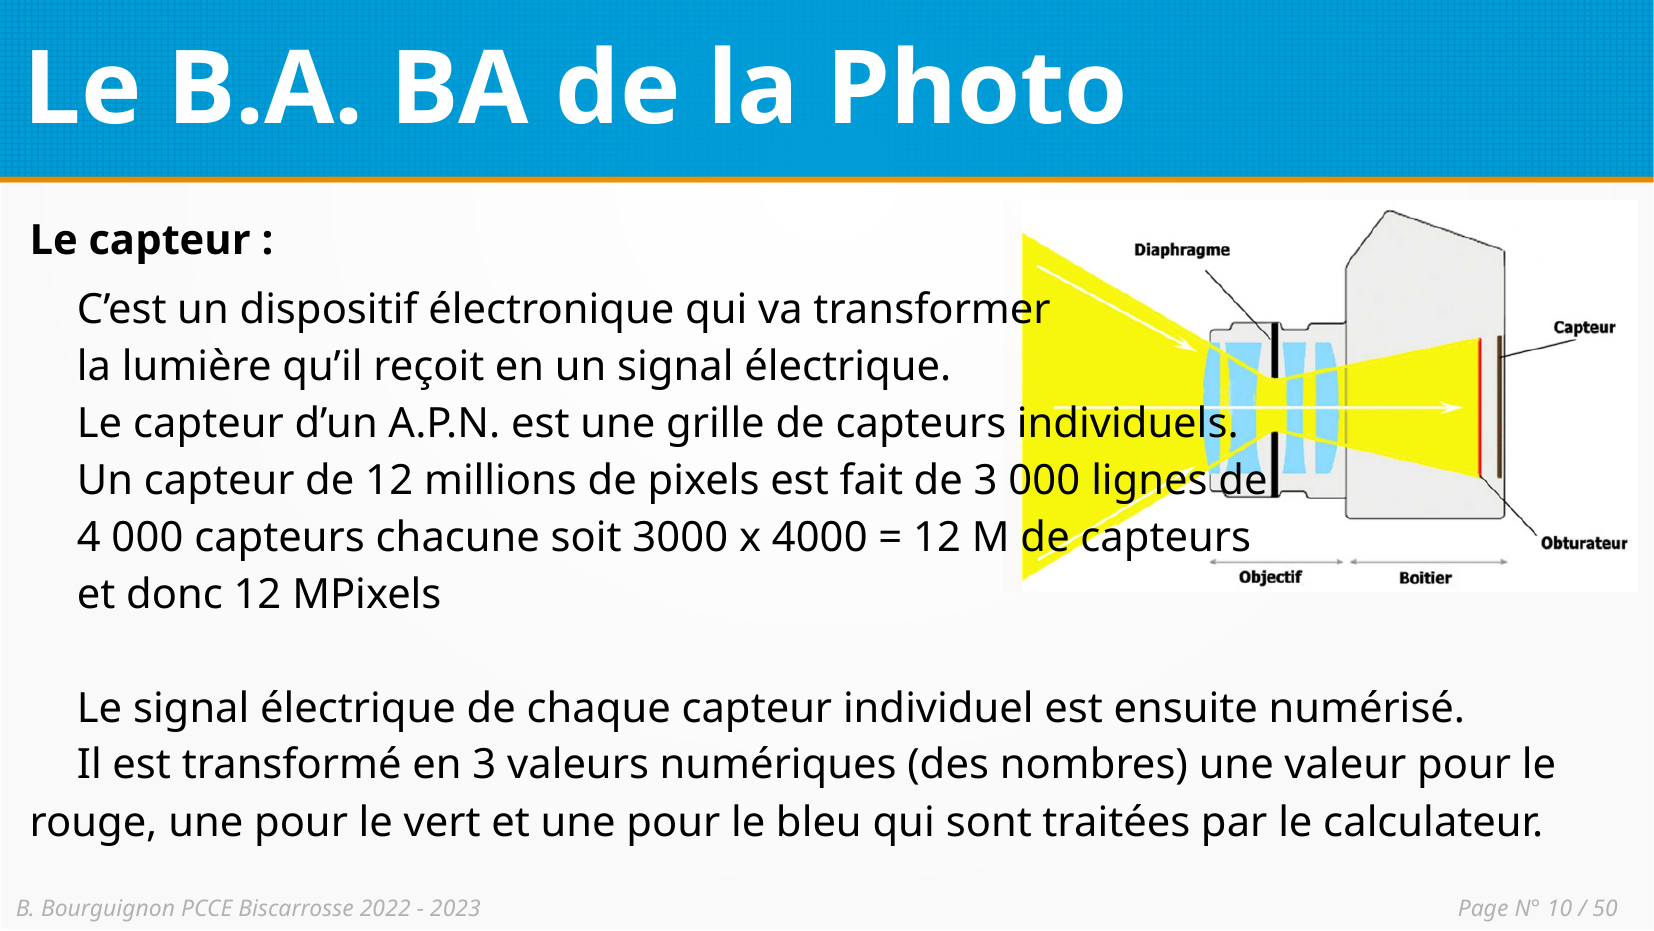

# Le B.A. BA de la Photo
Le capteur :
C’est un dispositif électronique qui va transformer
la lumière qu’il reçoit en un signal électrique.
Le capteur d’un A.P.N. est une grille de capteurs individuels.
Un capteur de 12 millions de pixels est fait de 3 000 lignes de
4 000 capteurs chacune soit 3000 x 4000 = 12 M de capteurs
et donc 12 MPixels
Le signal électrique de chaque capteur individuel est ensuite numérisé.
Il est transformé en 3 valeurs numériques (des nombres) une valeur pour le rouge, une pour le vert et une pour le bleu qui sont traitées par le calculateur.